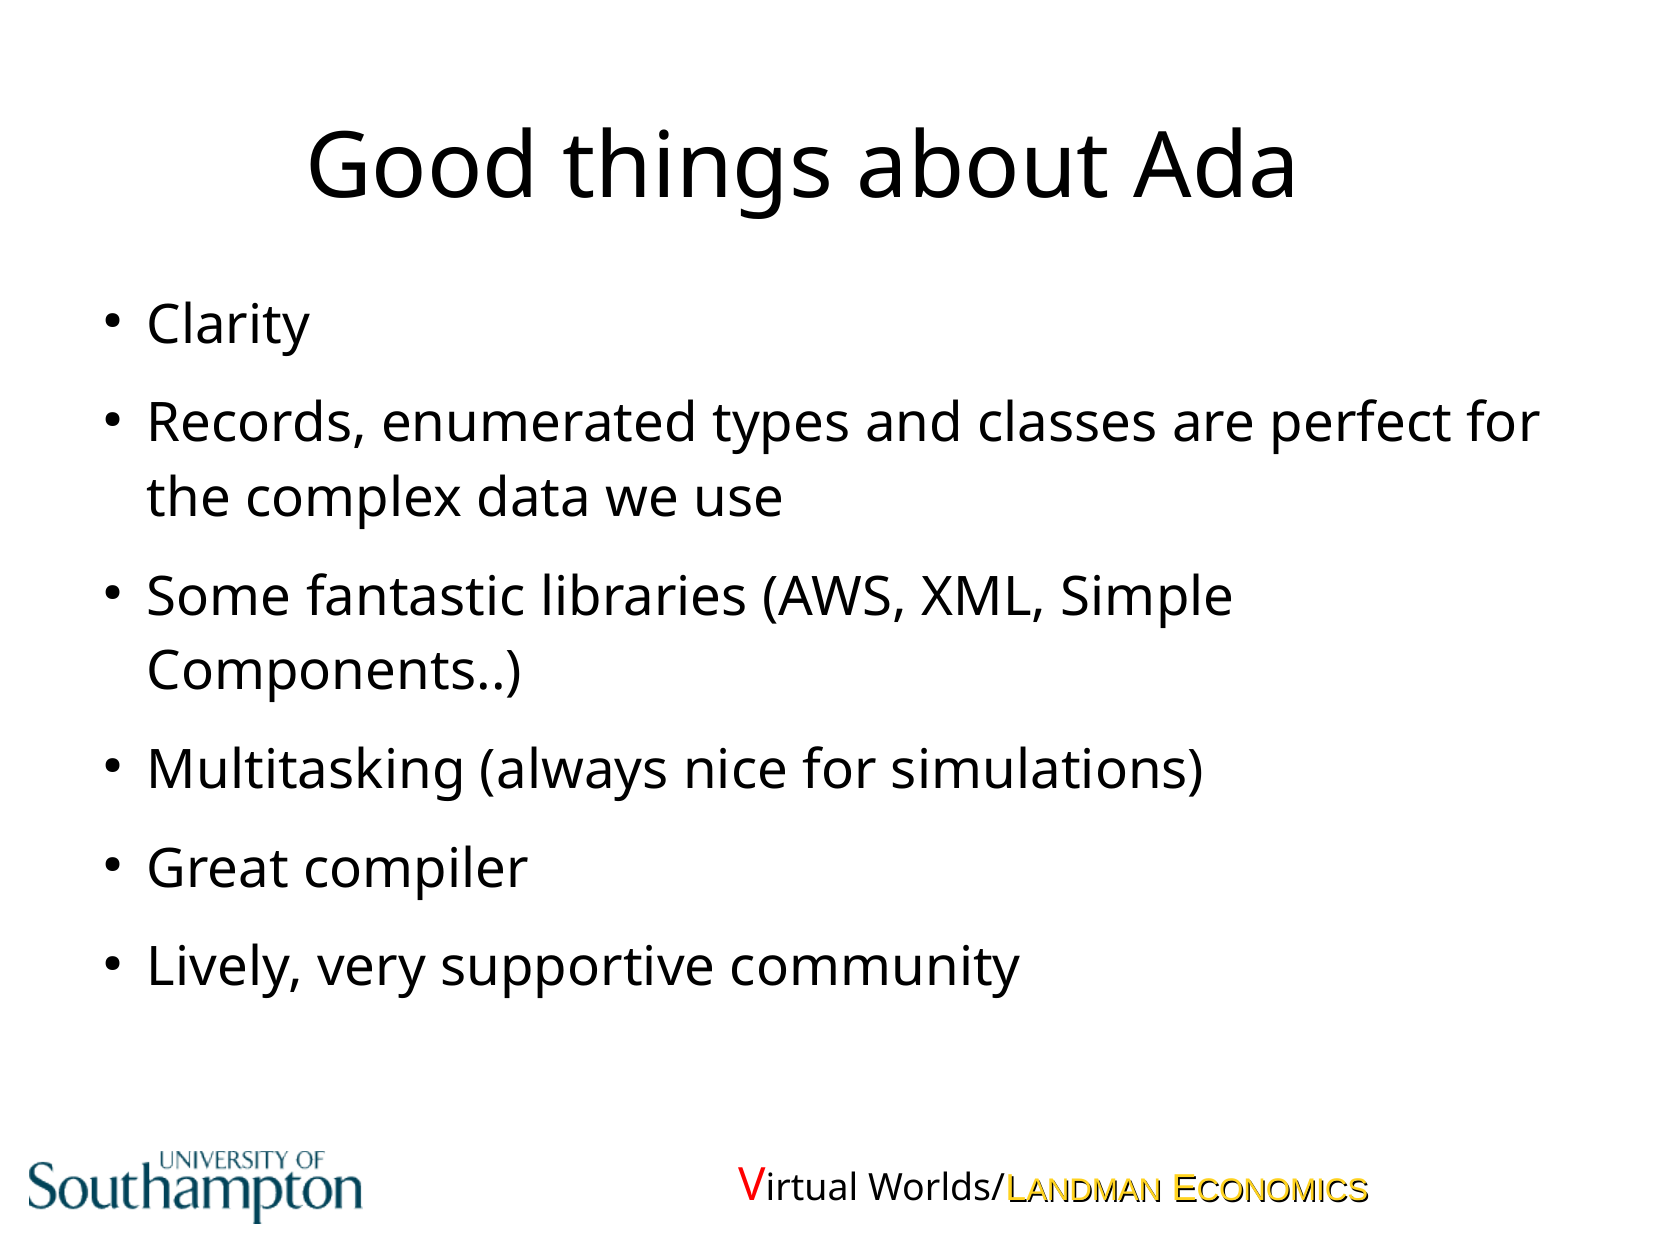

# Good things about Ada
Clarity
Records, enumerated types and classes are perfect for the complex data we use
Some fantastic libraries (AWS, XML, Simple Components..)
Multitasking (always nice for simulations)
Great compiler
Lively, very supportive community